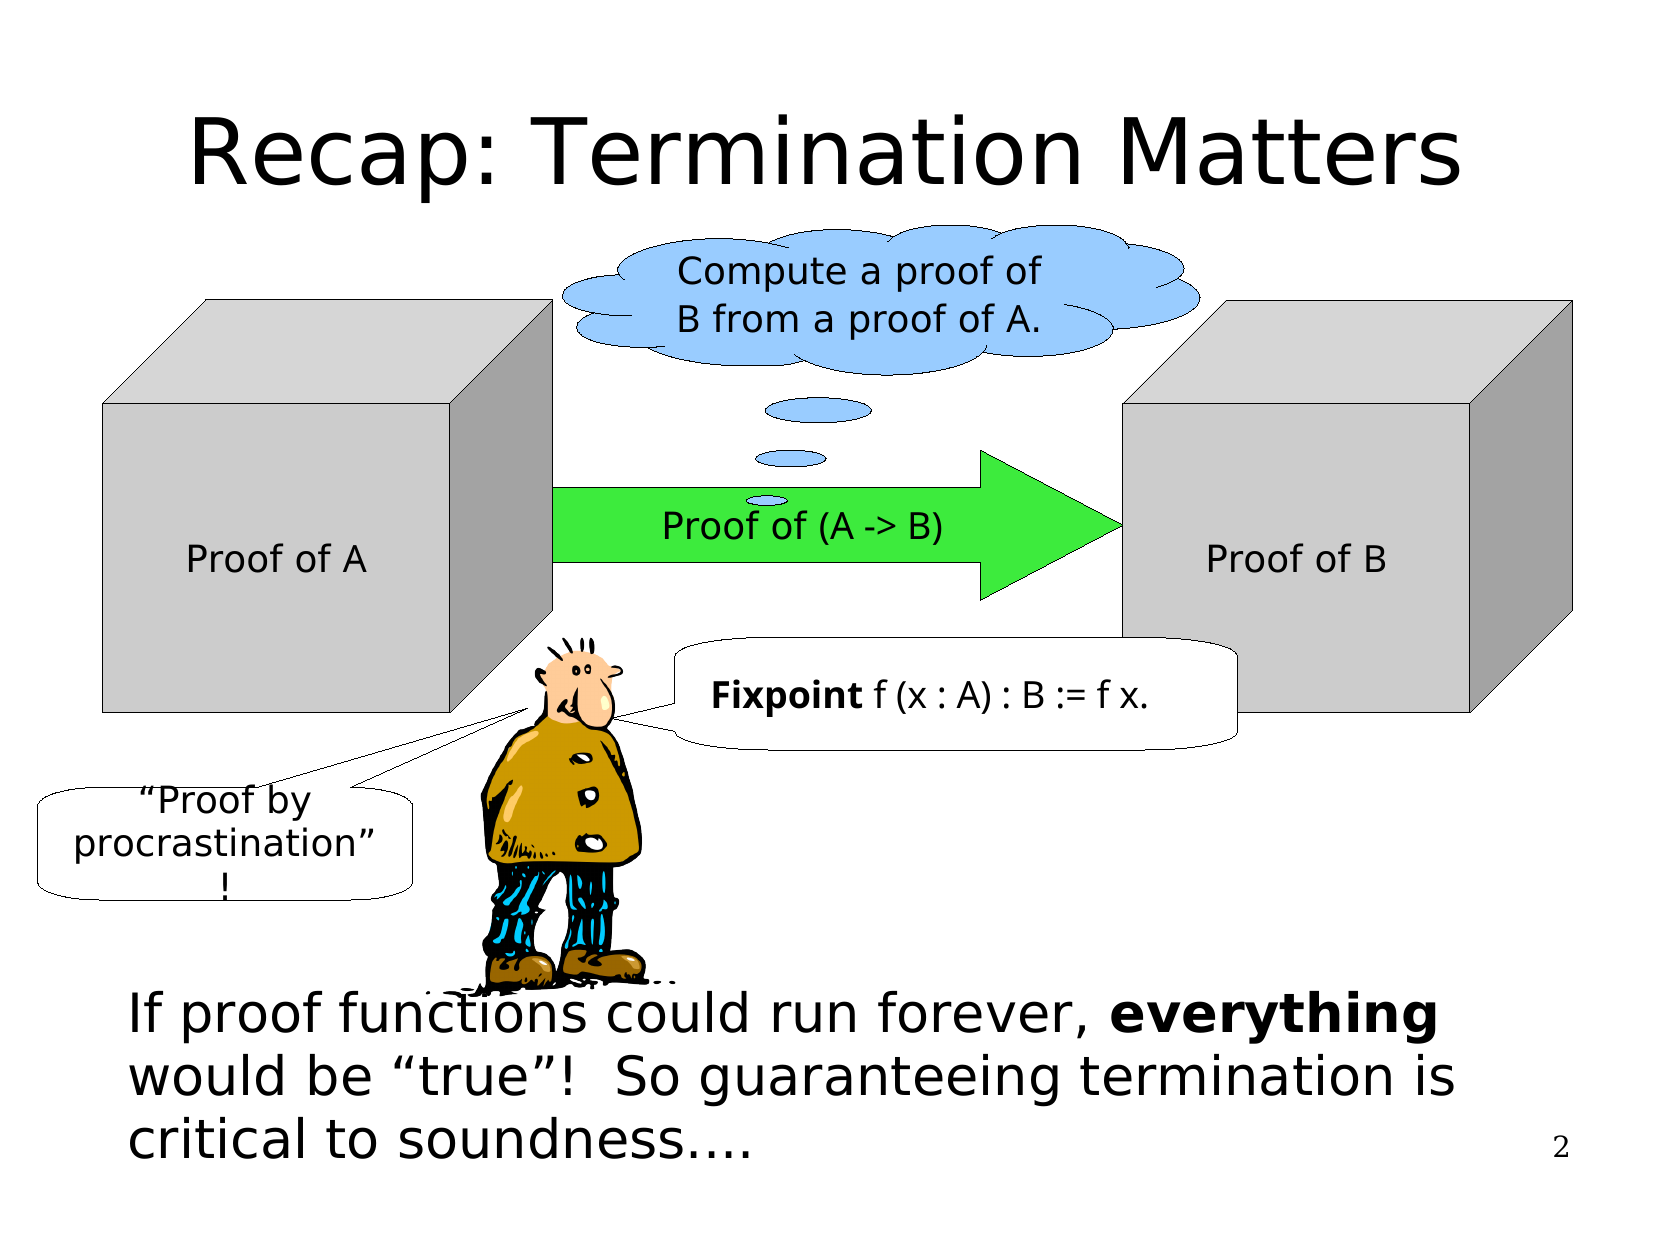

# Recap: Termination Matters
Compute a proof of B from a proof of A.
Proof of A
Proof of B
Proof of (A -> B)
Fixpoint f (x : A) : B := f x.
“Proof by procrastination”!
If proof functions could run forever, everything would be “true”! So guaranteeing termination is critical to soundness....
2